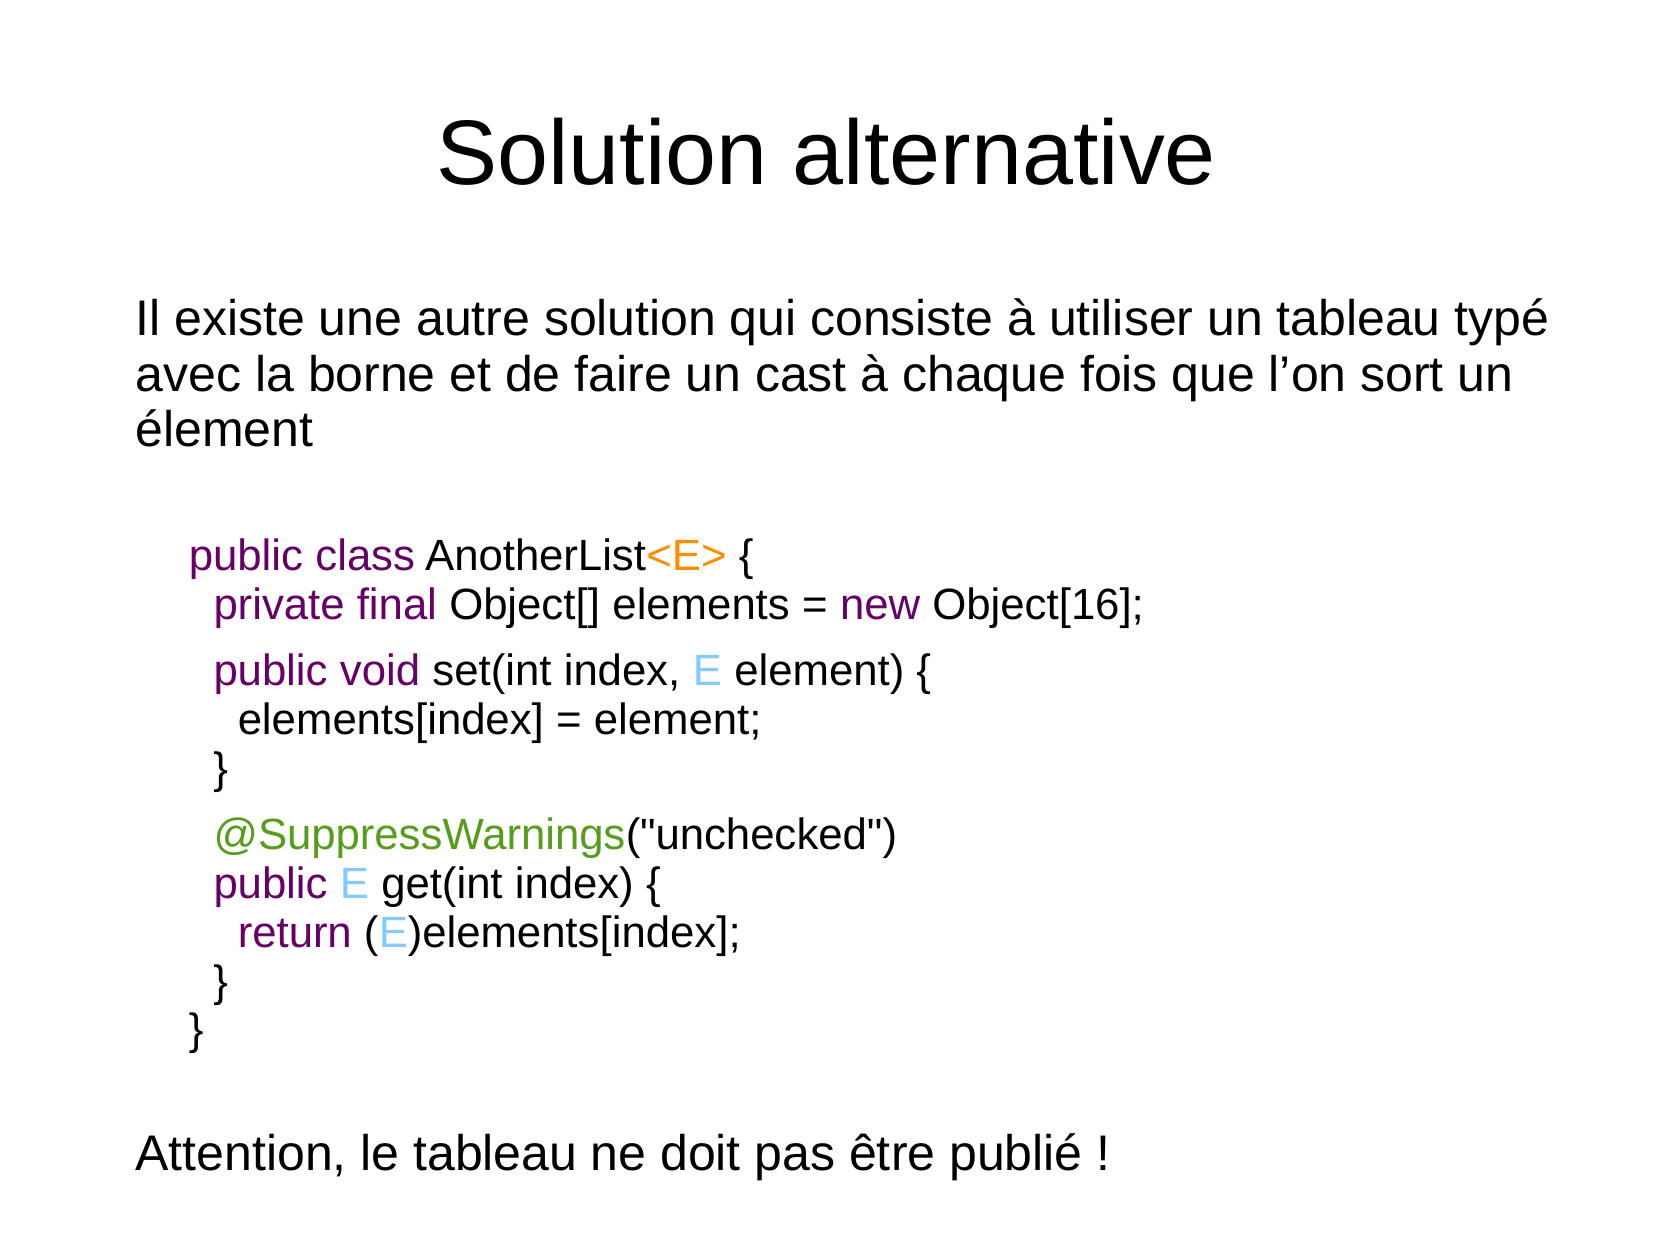

# Solution alternative
Il existe une autre solution qui consiste à utiliser un tableau typé avec la borne et de faire un cast à chaque fois que l’on sort un élement
public class AnotherList<E> {
 private final Object[] elements = new Object[16];
 public void set(int index, E element) {
 elements[index] = element;
 }
 @SuppressWarnings("unchecked")
 public E get(int index) {
 return (E)elements[index];
 }
}
Attention, le tableau ne doit pas être publié !